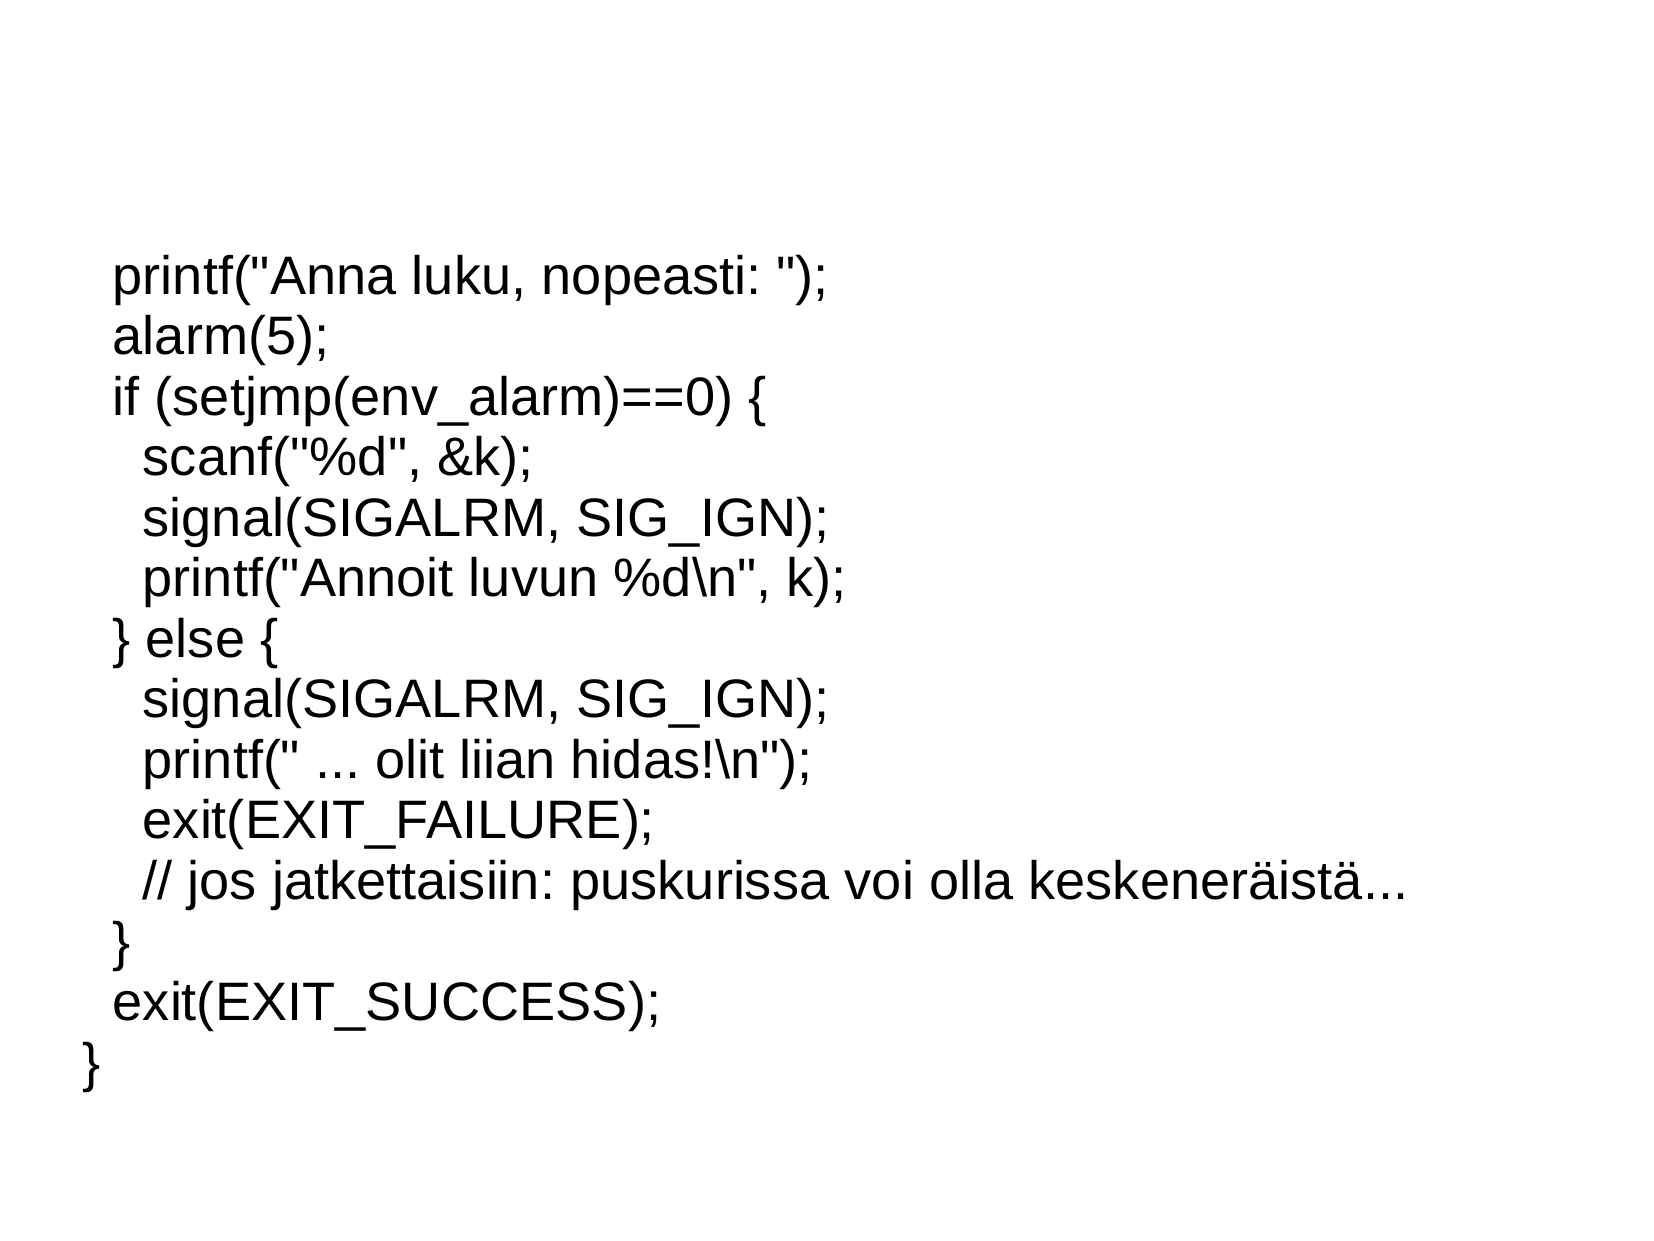

printf("Anna luku, nopeasti: ");
 alarm(5);
 if (setjmp(env_alarm)==0) {
 scanf("%d", &k);
 signal(SIGALRM, SIG_IGN);
 printf("Annoit luvun %d\n", k);
 } else {
 signal(SIGALRM, SIG_IGN);
 printf(" ... olit liian hidas!\n");
 exit(EXIT_FAILURE);
 // jos jatkettaisiin: puskurissa voi olla keskeneräistä...
 }
 exit(EXIT_SUCCESS);
}